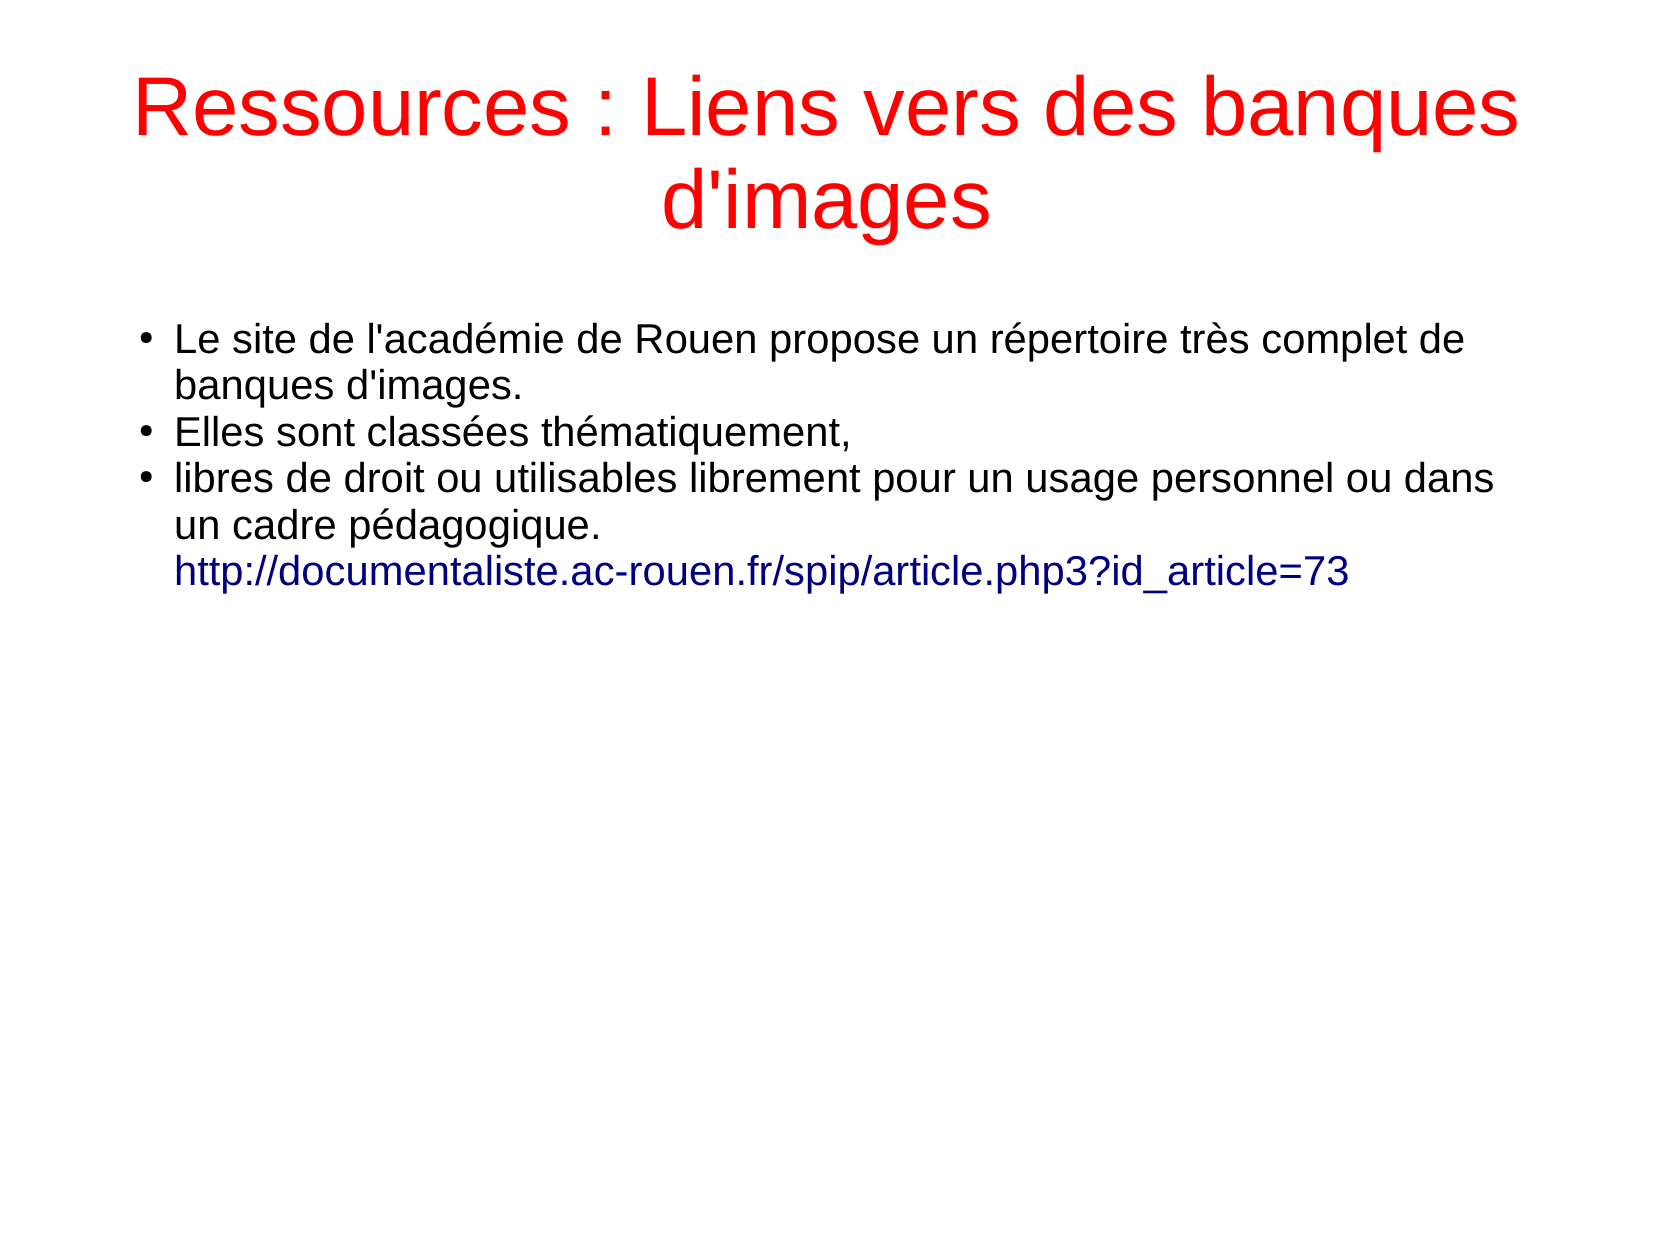

# Ressources : Liens vers des banques d'images
Le site de l'académie de Rouen propose un répertoire très complet de banques d'images.
Elles sont classées thématiquement,
libres de droit ou utilisables librement pour un usage personnel ou dans un cadre pédagogique.
http://documentaliste.ac-rouen.fr/spip/article.php3?id_article=73